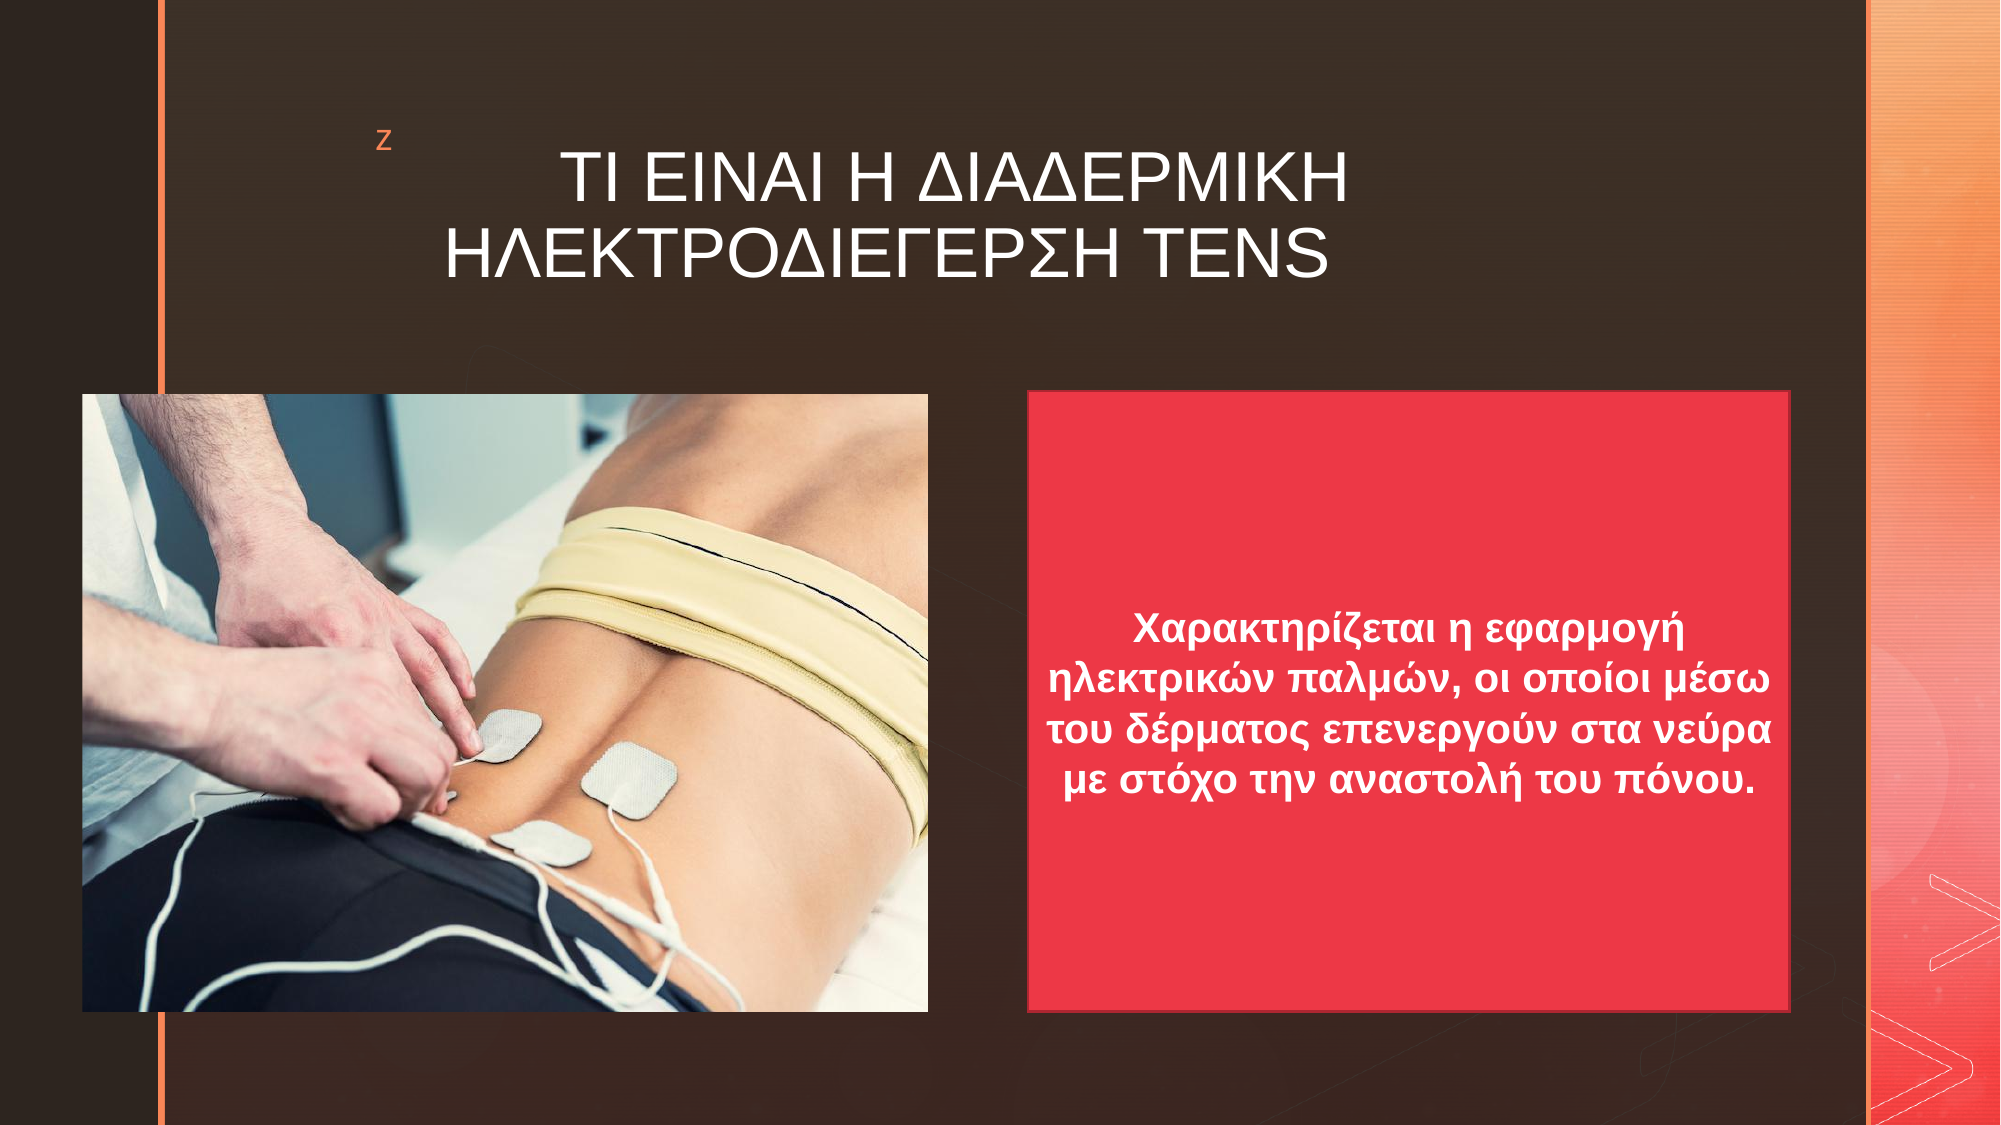

# TI EINAI H ΔΙΑΔΕΡΜΙΚΗ ΗΛΕΚΤΡΟΔΙΕΓΕΡΣΗ TENS
Χαρακτηρίζεται η εφαρμογή ηλεκτρικών παλμών, οι οποίοι μέσω του δέρματος επενεργούν στα νεύρα με στόχο την αναστολή του πόνου.